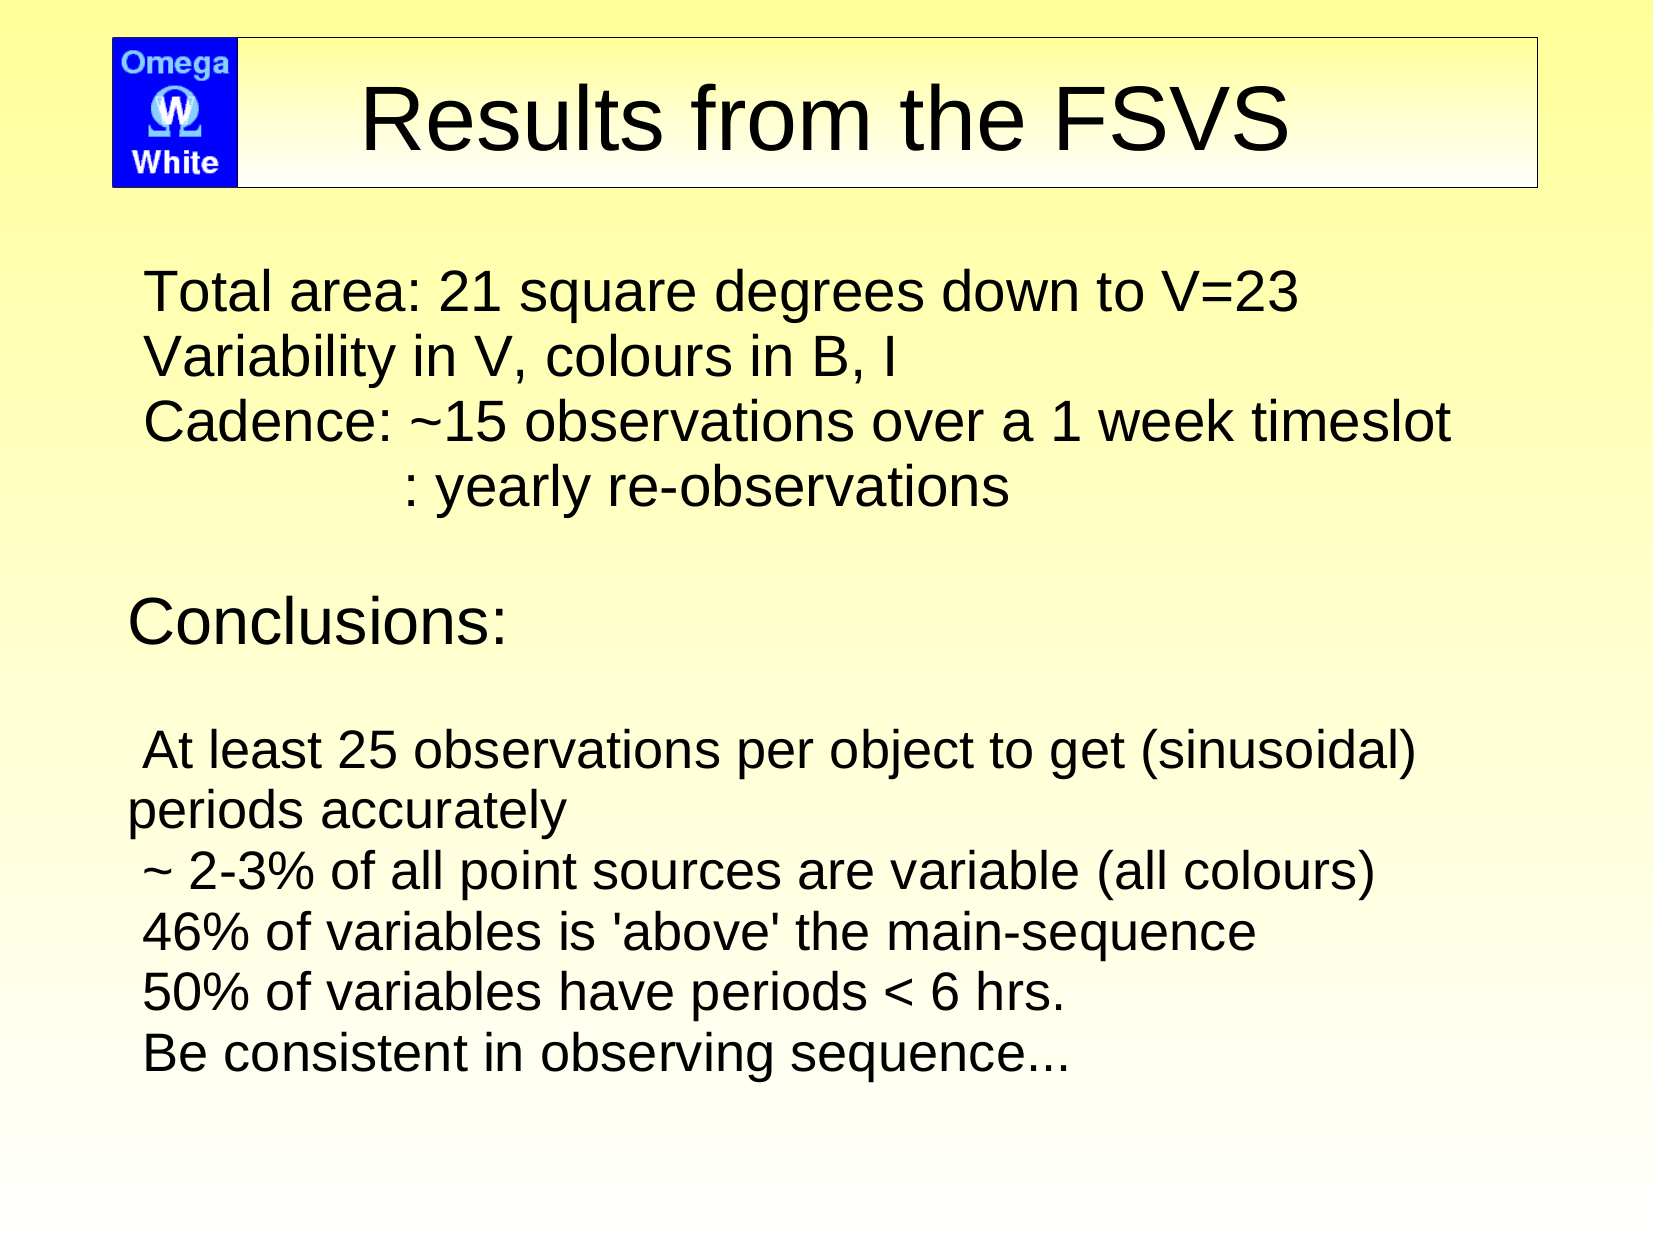

# Results from the FSVS
 Total area: 21 square degrees down to V=23
 Variability in V, colours in B, I
 Cadence: ~15 observations over a 1 week timeslot
 : yearly re-observations
Conclusions:
 At least 25 observations per object to get (sinusoidal) periods accurately
 ~ 2-3% of all point sources are variable (all colours)
 46% of variables is 'above' the main-sequence
 50% of variables have periods < 6 hrs.
 Be consistent in observing sequence...